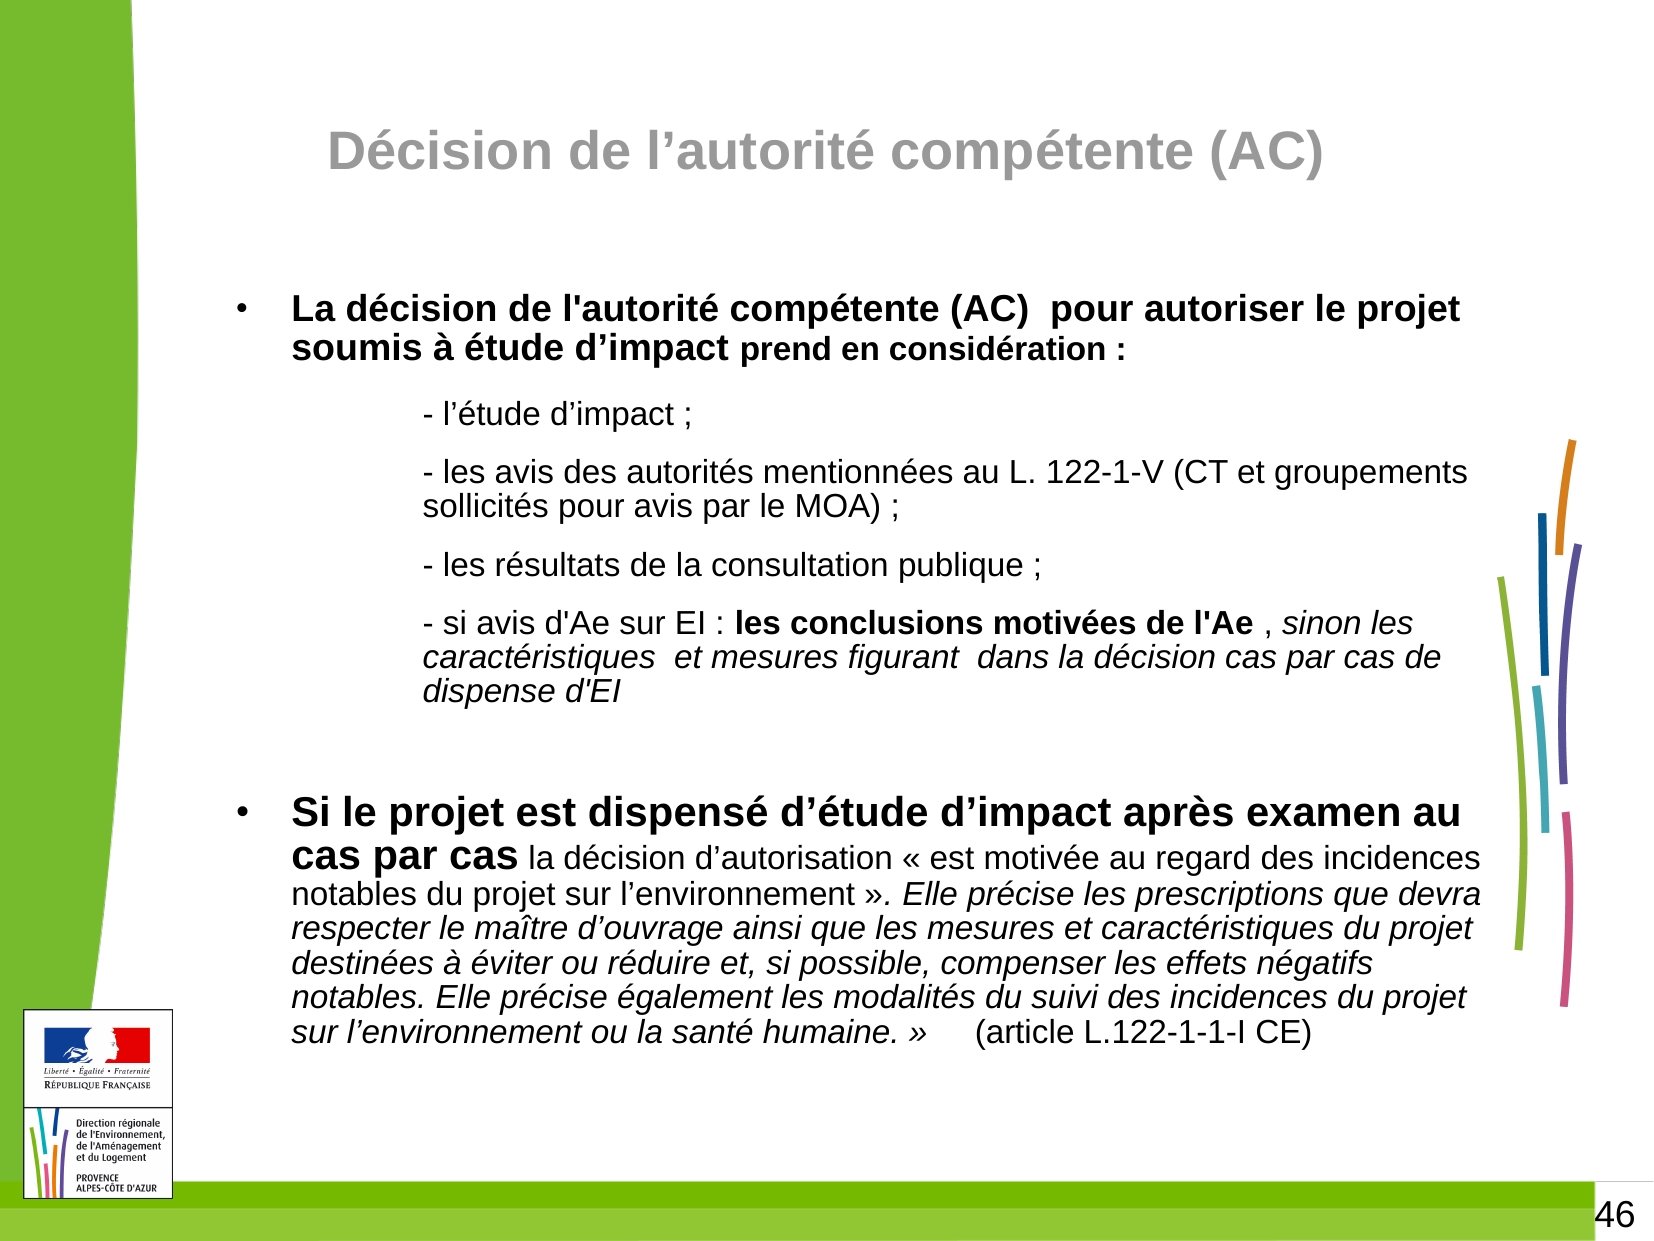

# Décision de l’autorité compétente (AC)
La décision de l'autorité compétente (AC) pour autoriser le projet soumis à étude d’impact prend en considération :
- l’étude d’impact ;
- les avis des autorités mentionnées au L. 122-1-V (CT et groupements sollicités pour avis par le MOA) ;
- les résultats de la consultation publique ;
- si avis d'Ae sur EI : les conclusions motivées de l'Ae , sinon les caractéristiques et mesures figurant dans la décision cas par cas de dispense d'EI
Si le projet est dispensé d’étude d’impact après examen au cas par cas la décision d’autorisation « est motivée au regard des incidences notables du projet sur l’environnement ». Elle précise les prescriptions que devra respecter le maître d’ouvrage ainsi que les mesures et caractéristiques du projet destinées à éviter ou réduire et, si possible, compenser les effets négatifs notables. Elle précise également les modalités du suivi des incidences du projet sur l’environnement ou la santé humaine. » (article L.122-1-1-I CE)